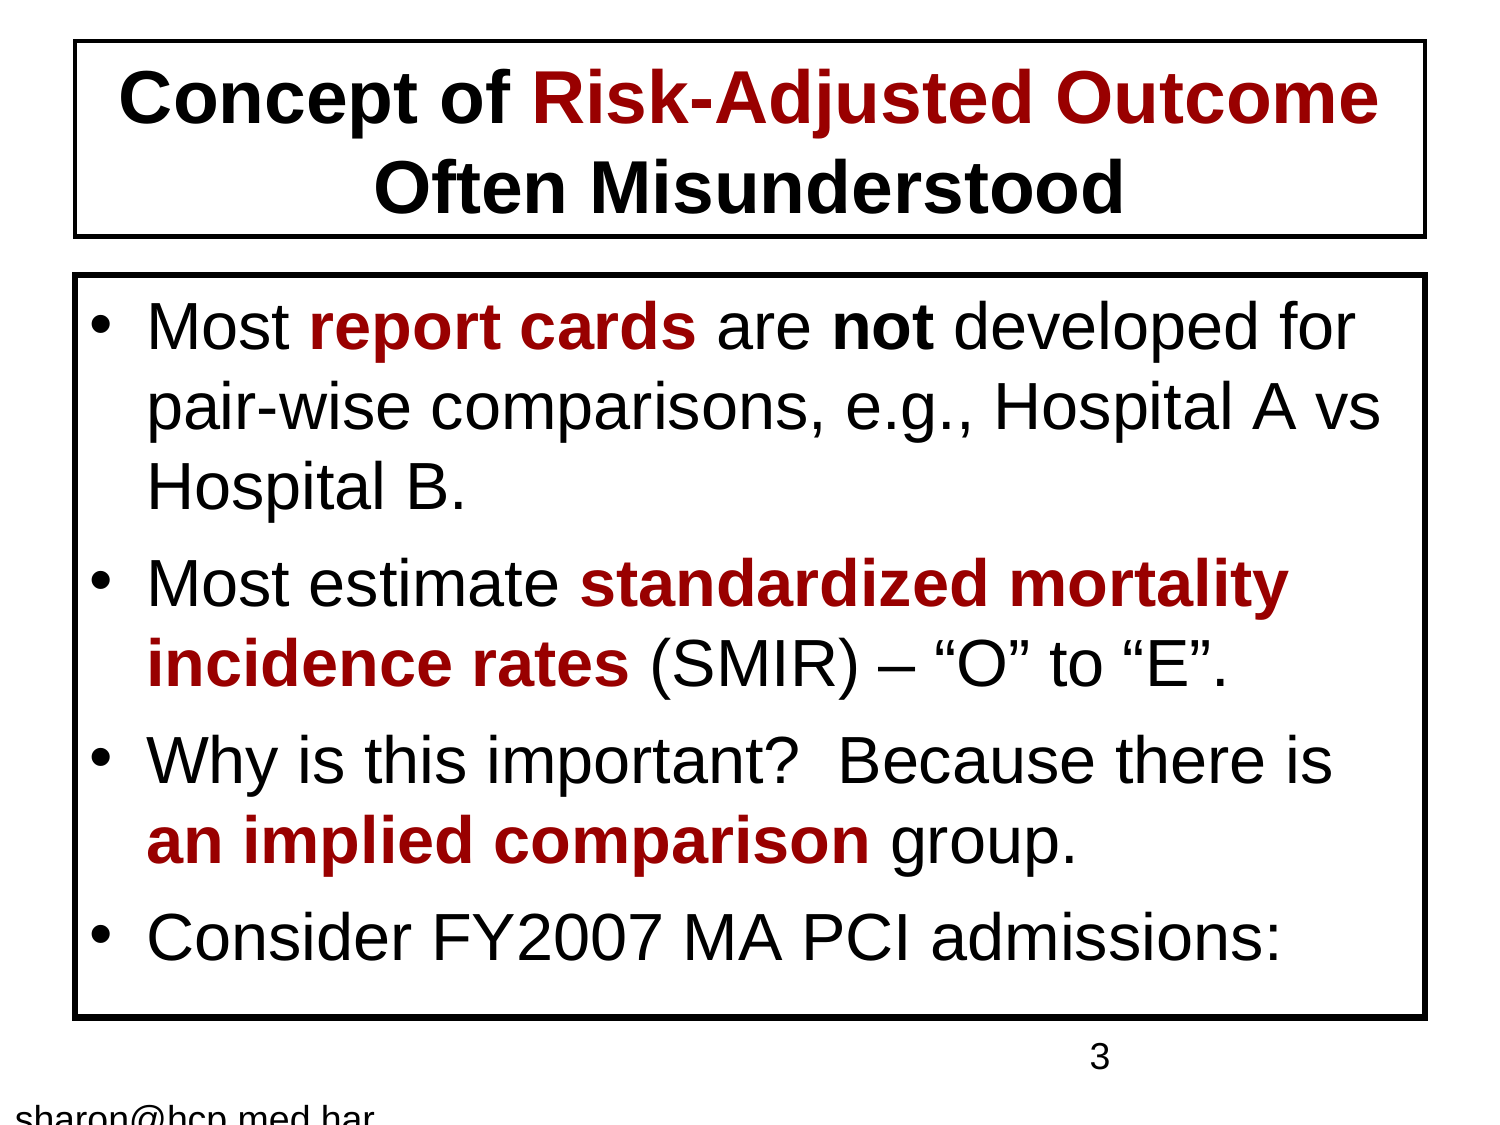

# Concept of Risk-Adjusted Outcome Often Misunderstood
Most report cards are not developed for pair-wise comparisons, e.g., Hospital A vs Hospital B.
Most estimate standardized mortality incidence rates (SMIR) – “O” to “E”.
Why is this important? Because there is an implied comparison group.
Consider FY2007 MA PCI admissions:
3